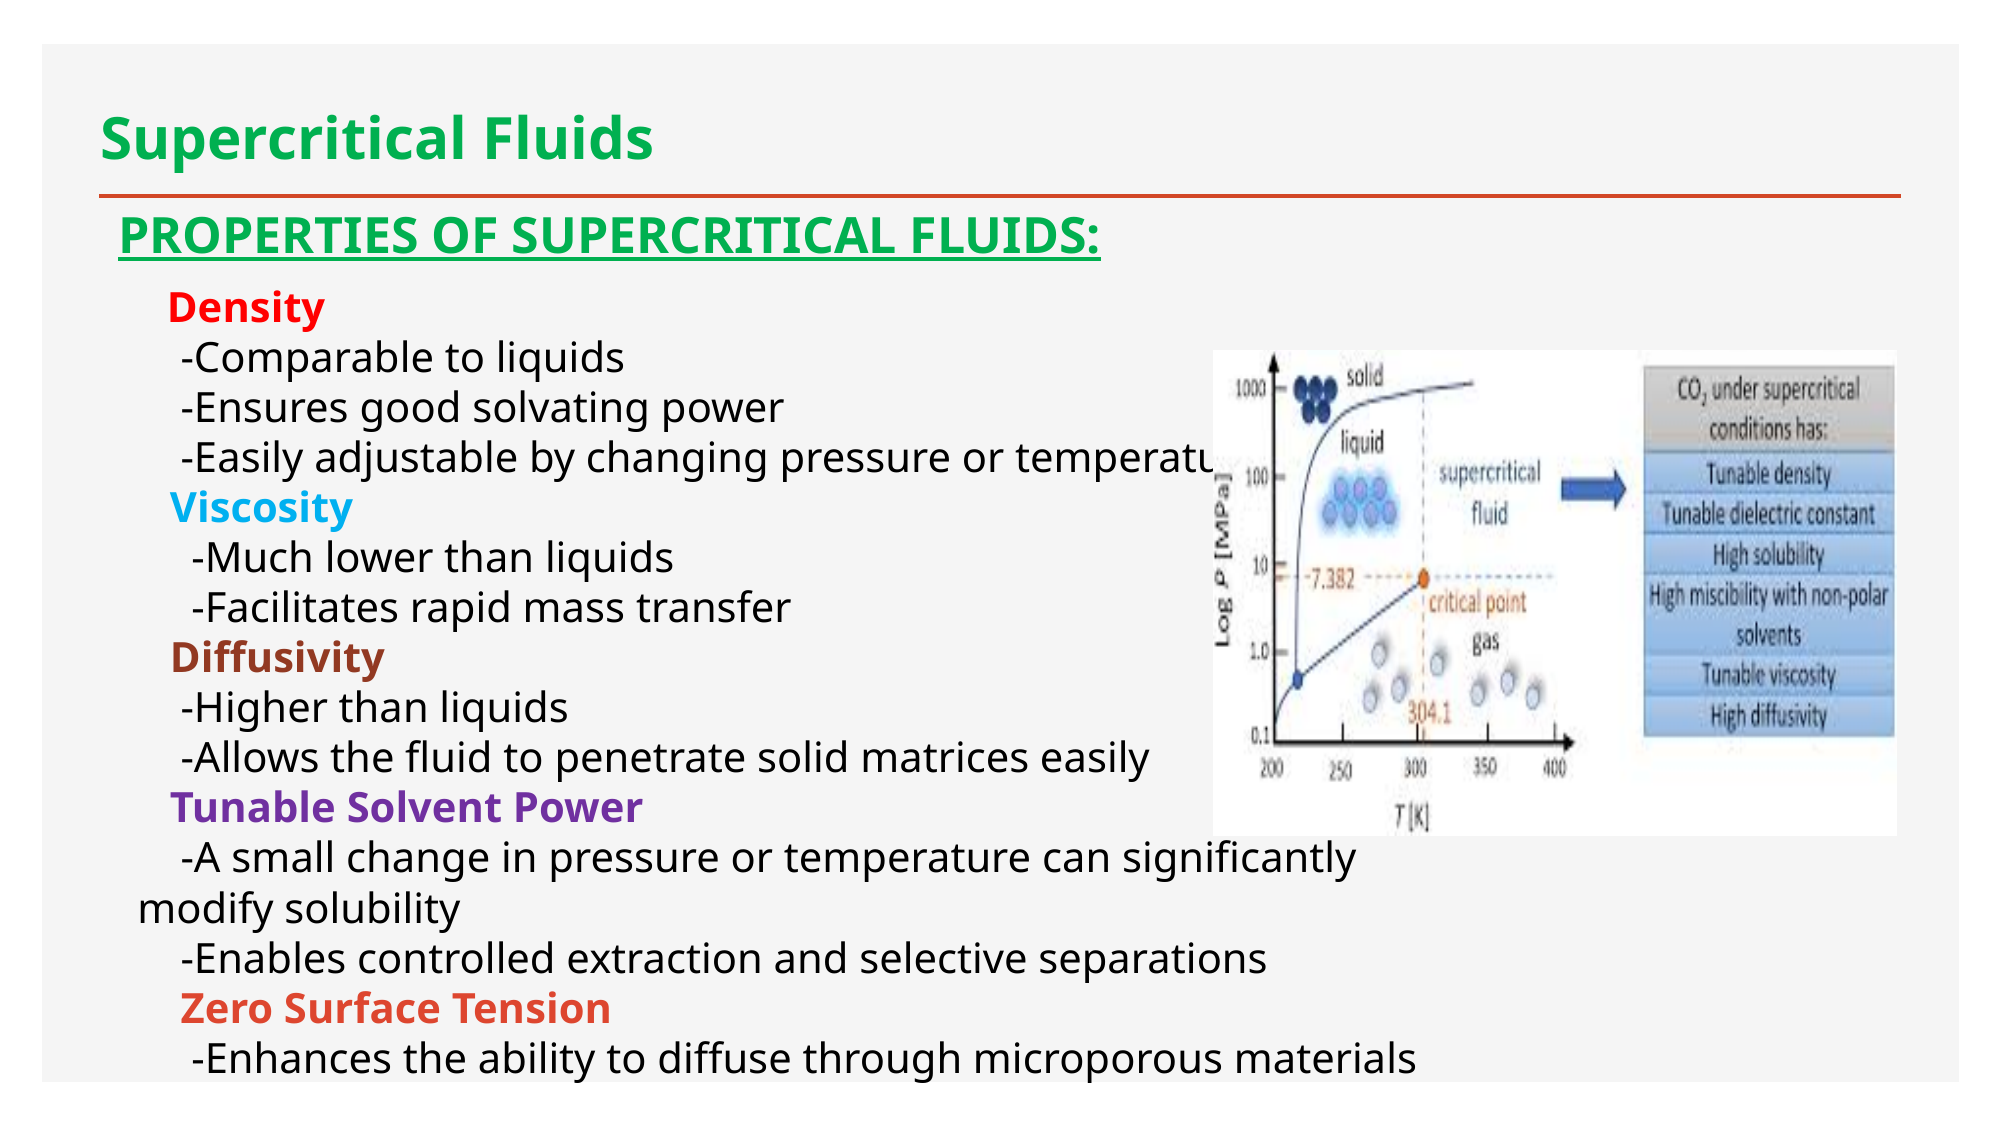

# Supercritical Fluids
PROPERTIES OF SUPERCRITICAL FLUIDS:
 Density
 -Comparable to liquids
 -Ensures good solvating power
 -Easily adjustable by changing pressure or temperature
 Viscosity
 -Much lower than liquids
 -Facilitates rapid mass transfer
 Diffusivity
 -Higher than liquids
 -Allows the fluid to penetrate solid matrices easily
 Tunable Solvent Power
 -A small change in pressure or temperature can significantly modify solubility
 -Enables controlled extraction and selective separations
 Zero Surface Tension
 -Enhances the ability to diffuse through microporous materials